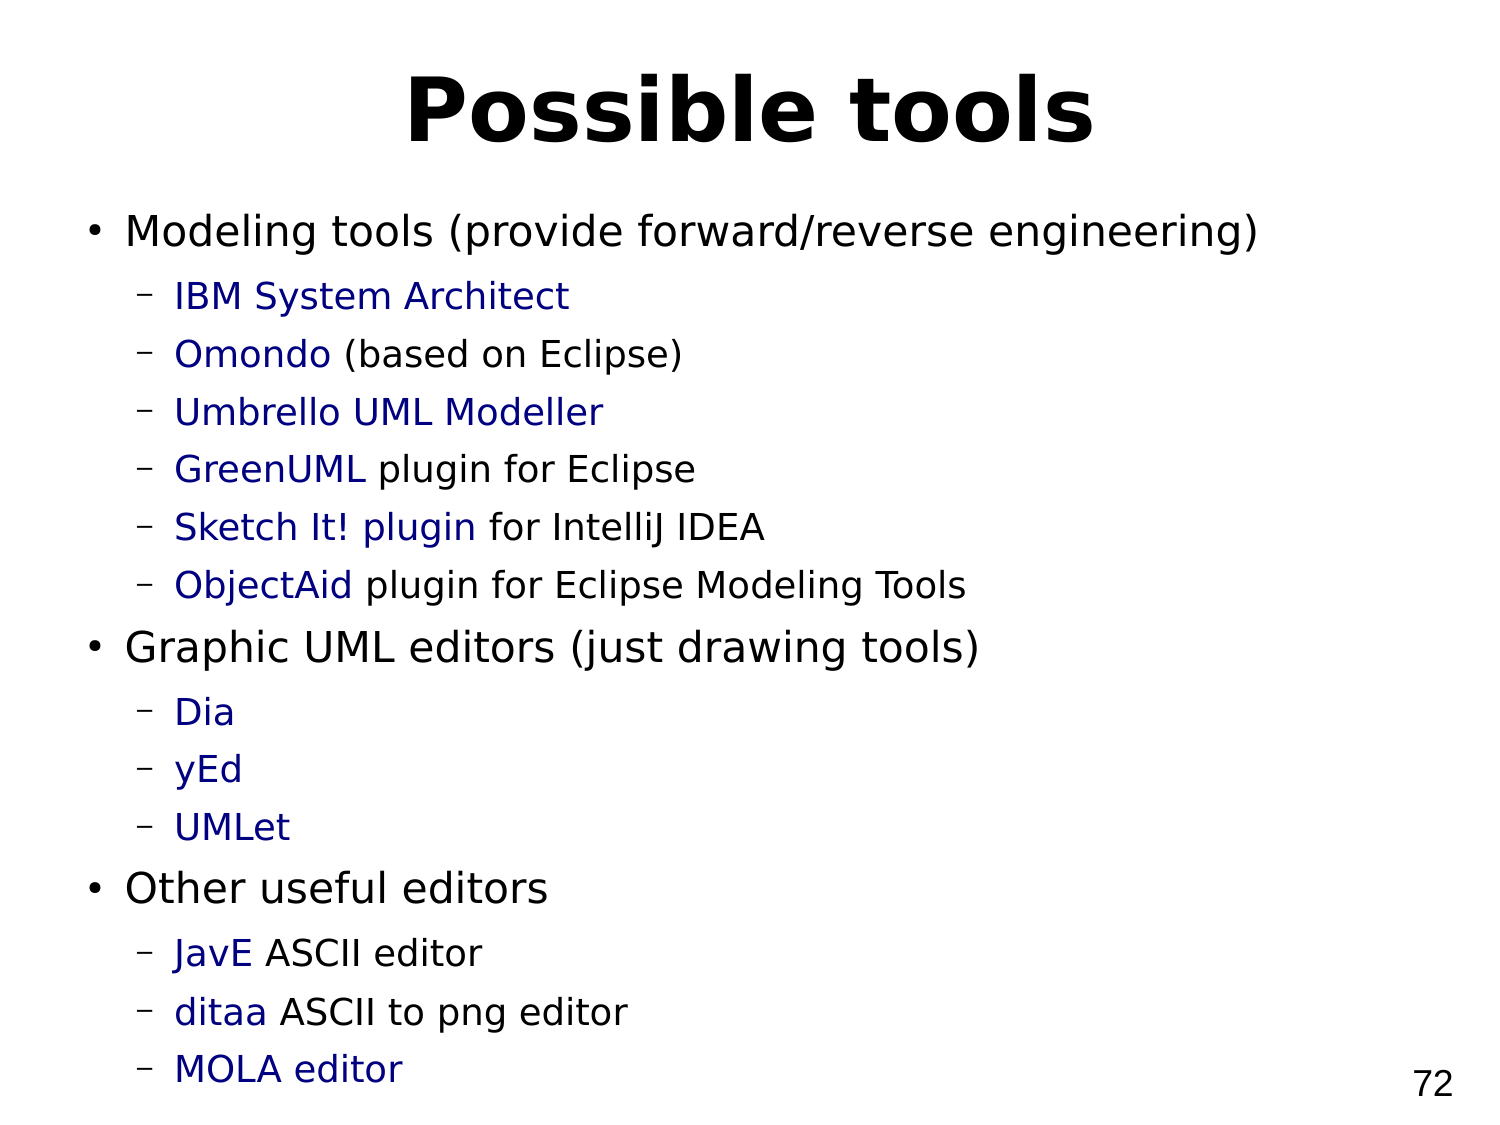

# Possible tools
Modeling tools (provide forward/reverse engineering)
IBM System Architect
Omondo (based on Eclipse)
Umbrello UML Modeller
GreenUML plugin for Eclipse
Sketch It! plugin for IntelliJ IDEA
ObjectAid plugin for Eclipse Modeling Tools
Graphic UML editors (just drawing tools)
Dia
yEd
UMLet
Other useful editors
JavE ASCII editor
ditaa ASCII to png editor
MOLA editor